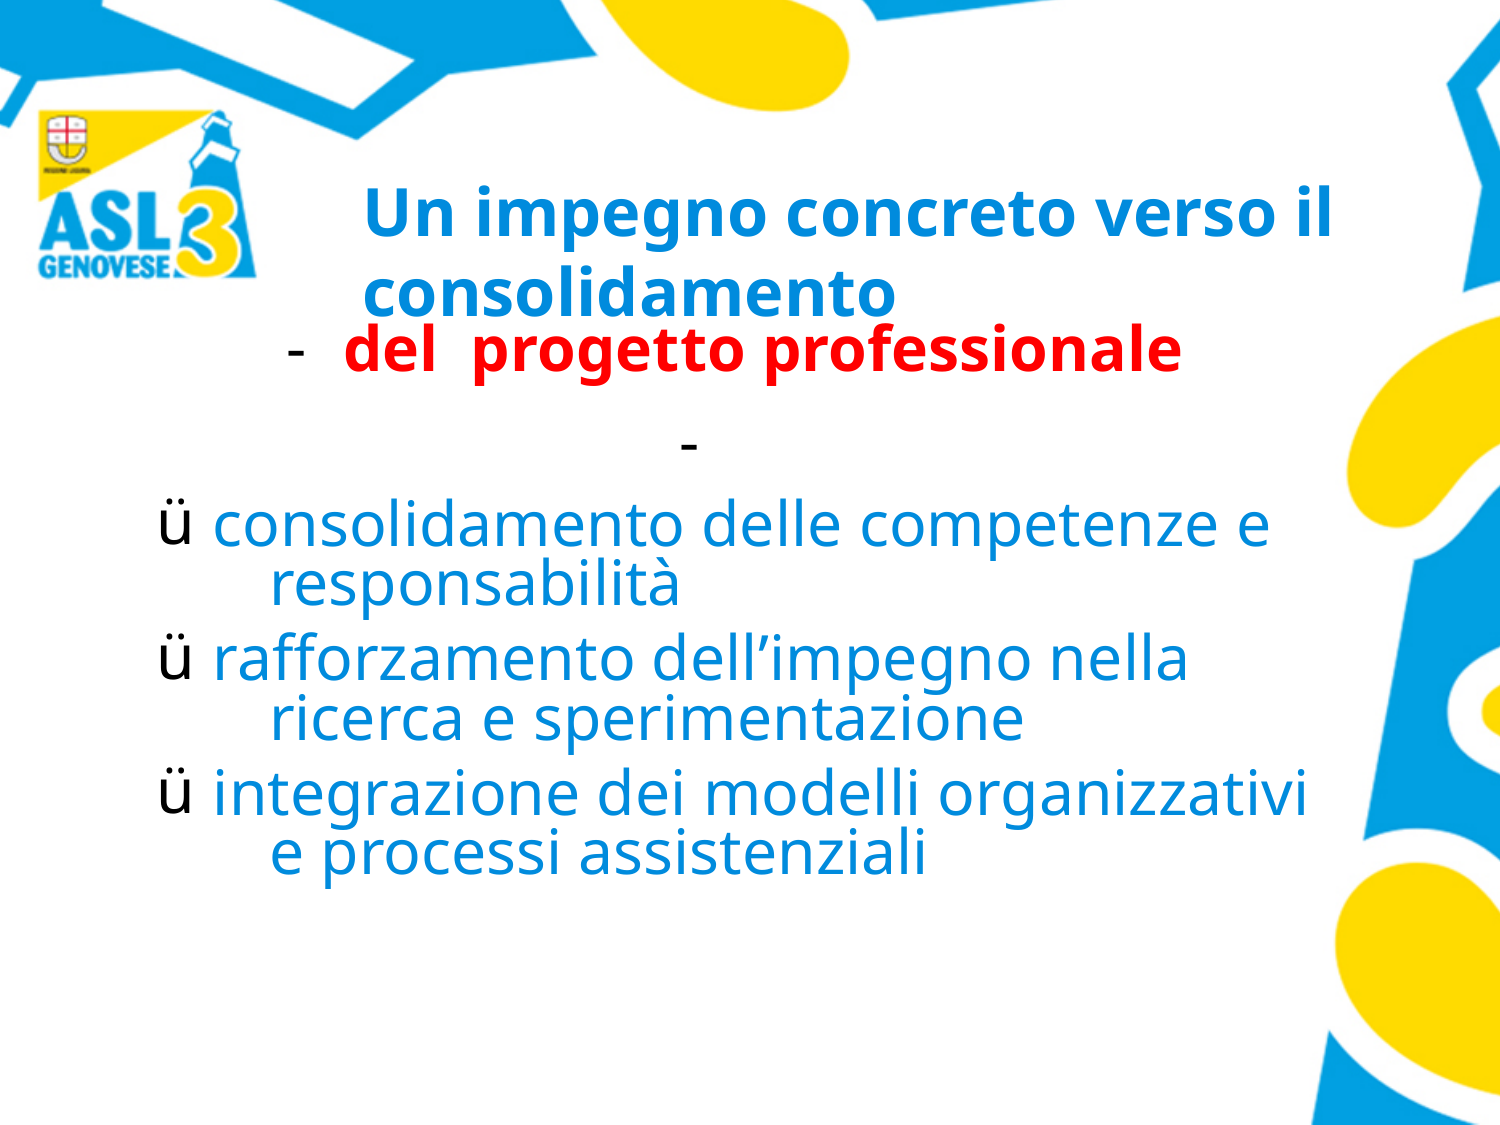

Un impegno concreto verso il consolidamento
# del progetto professionale
consolidamento delle competenze e responsabilità
rafforzamento dell’impegno nella ricerca e sperimentazione
integrazione dei modelli organizzativi e processi assistenziali